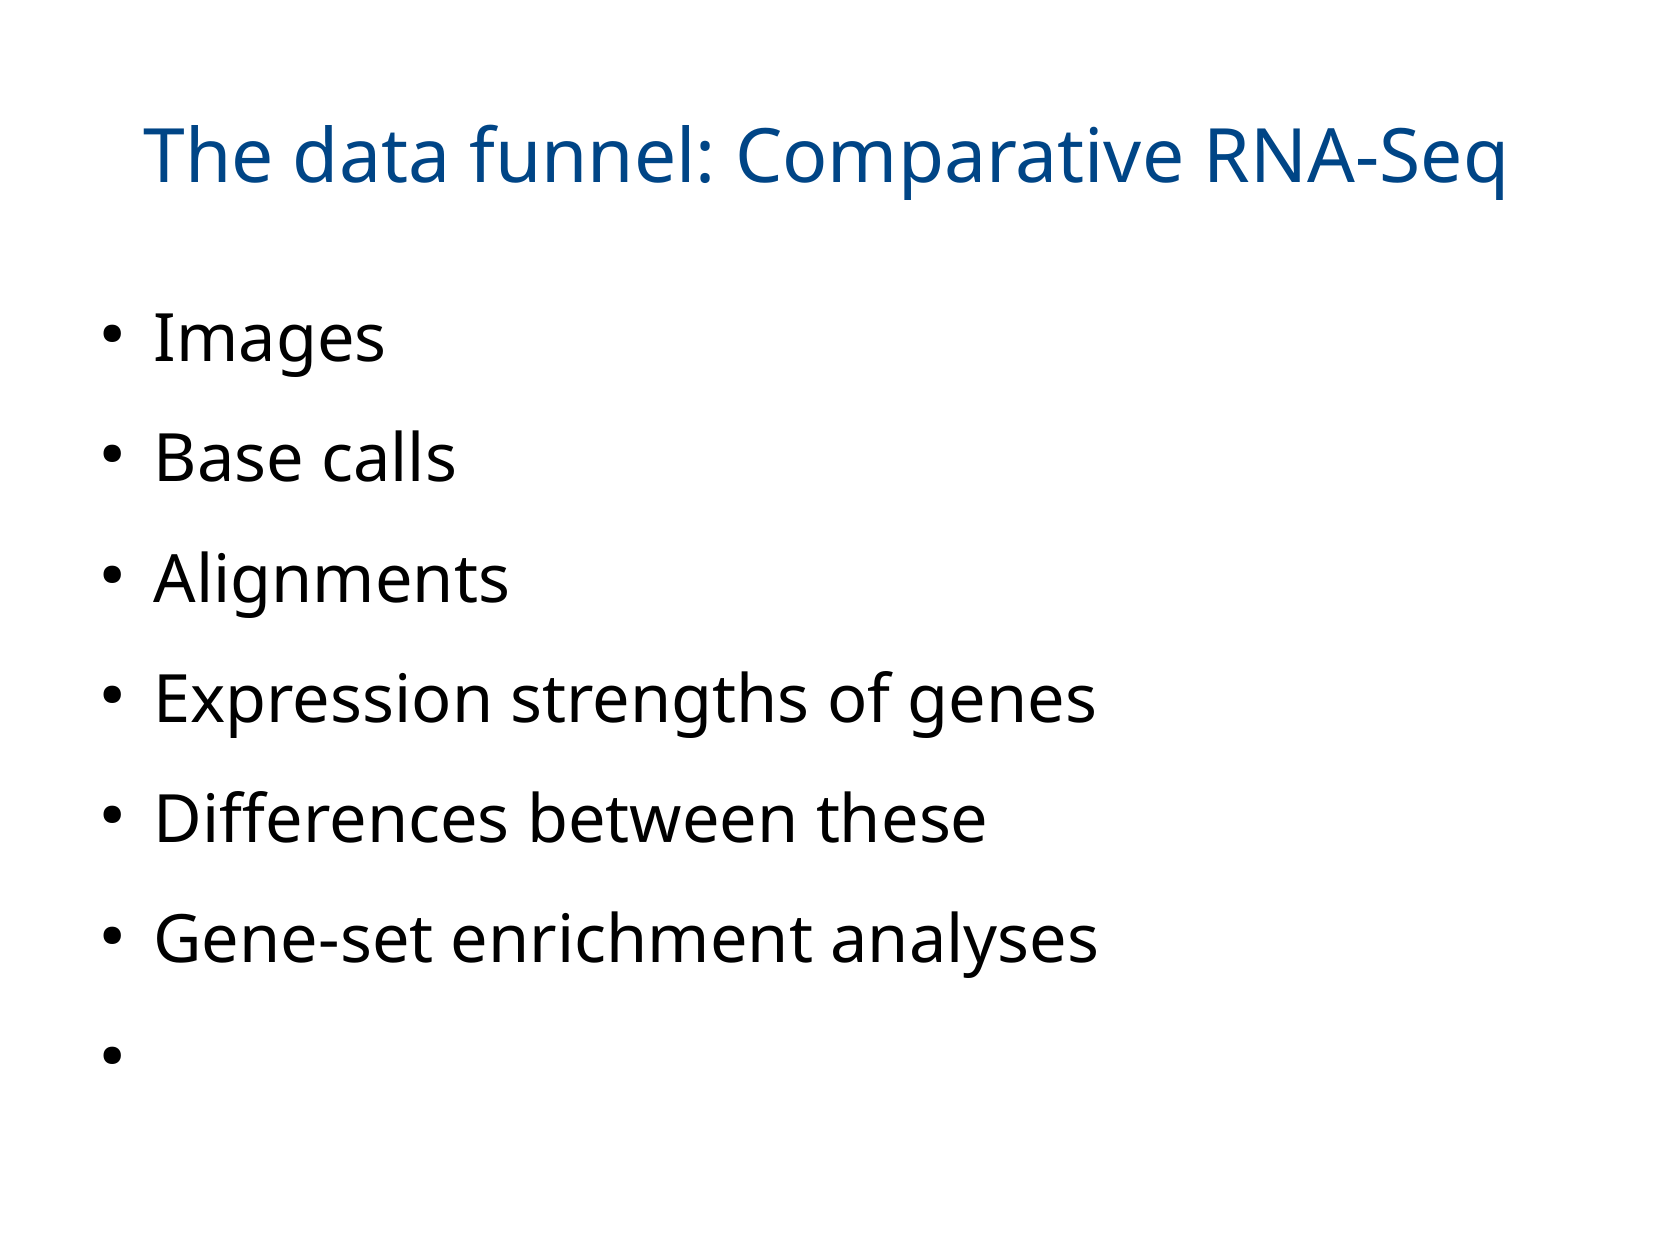

# The data funnel: Comparative RNA-Seq
Images
Base calls
Alignments
Expression strengths of genes
Differences between these
Gene-set enrichment analyses